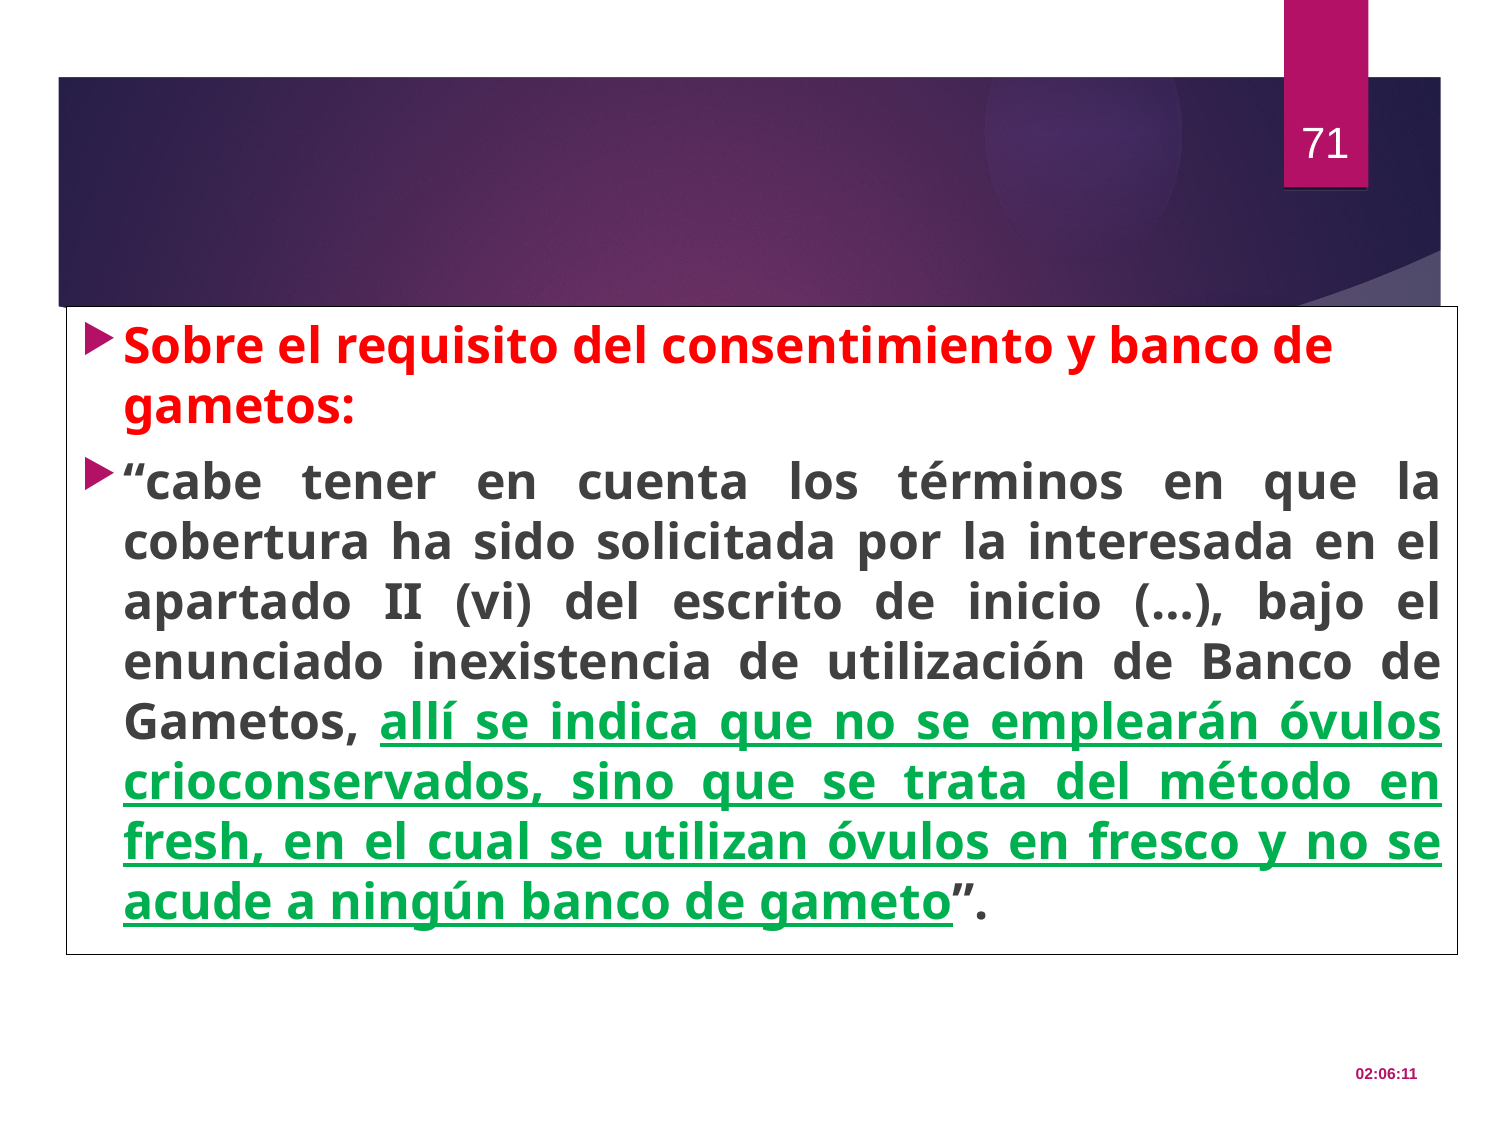

# Sobre el requisito del consentimiento y banco de gametos:
“cabe tener en cuenta los términos en que la cobertura ha sido solicitada por la interesada en el apartado II (vi) del escrito de inicio (…), bajo el enunciado inexistencia de utilización de Banco de Gametos, allí se indica que no se emplearán óvulos crioconservados, sino que se trata del método en fresh, en el cual se utilizan óvulos en fresco y no se acude a ningún banco de gameto”.
02:48:04